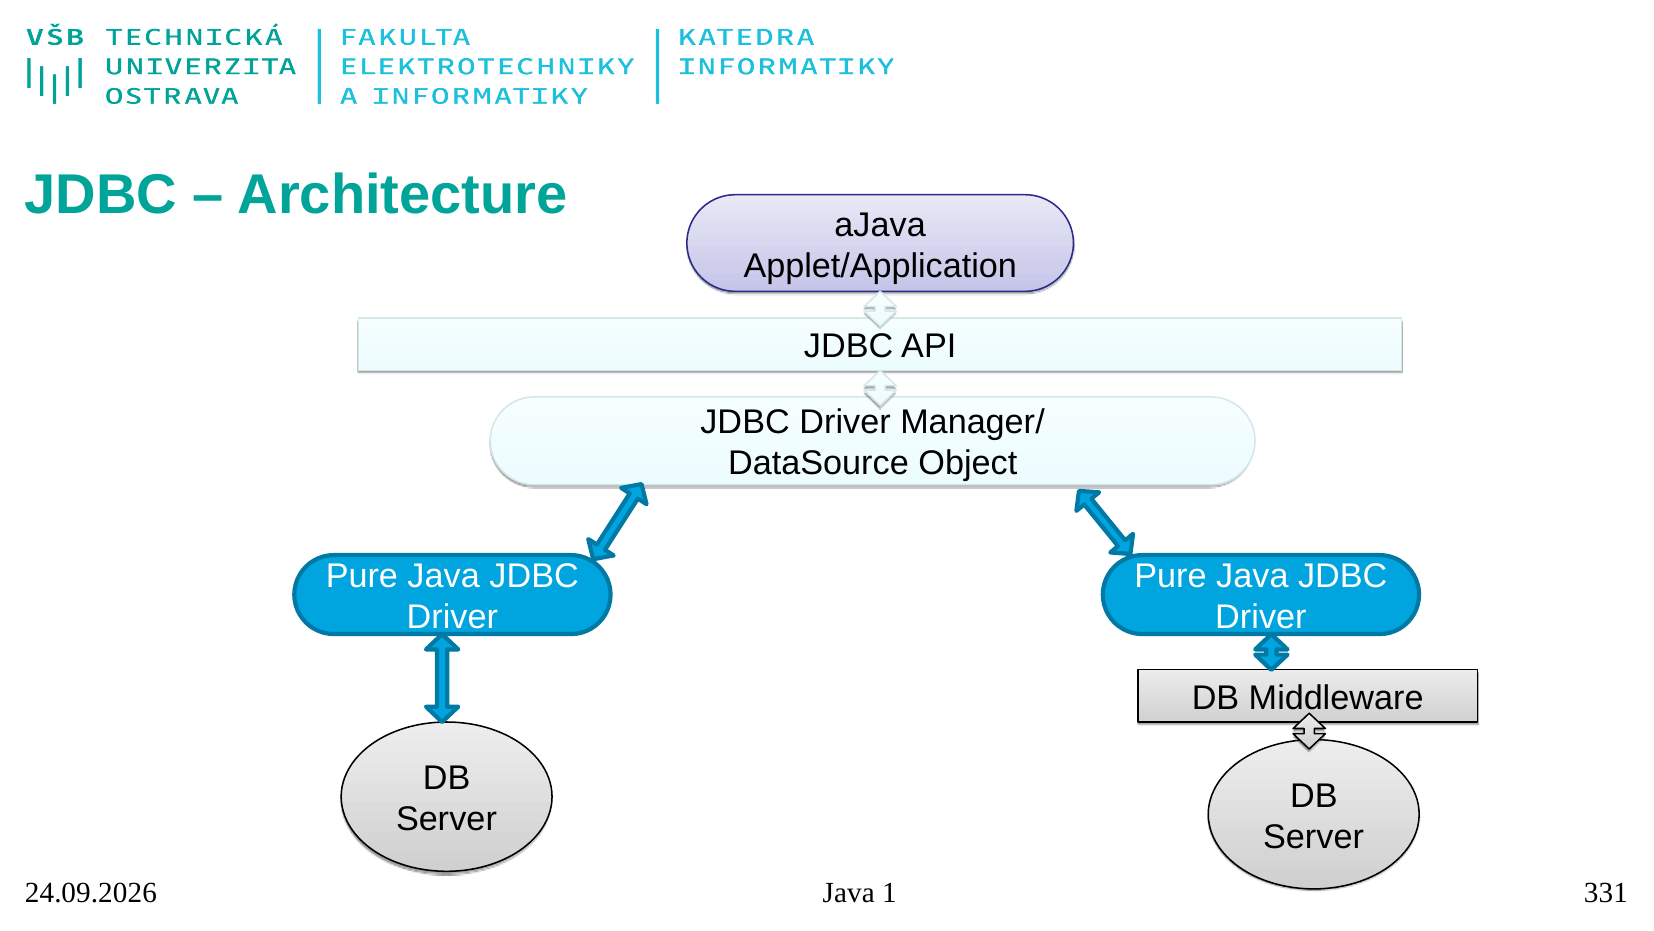

# JDBC – Architecture
aJava Applet/Application
JDBC API
JDBC Driver Manager/
DataSource Object
Pure Java JDBC Driver
Pure Java JDBC Driver
DB Middleware
DB Server
DB Server
Java 1
331